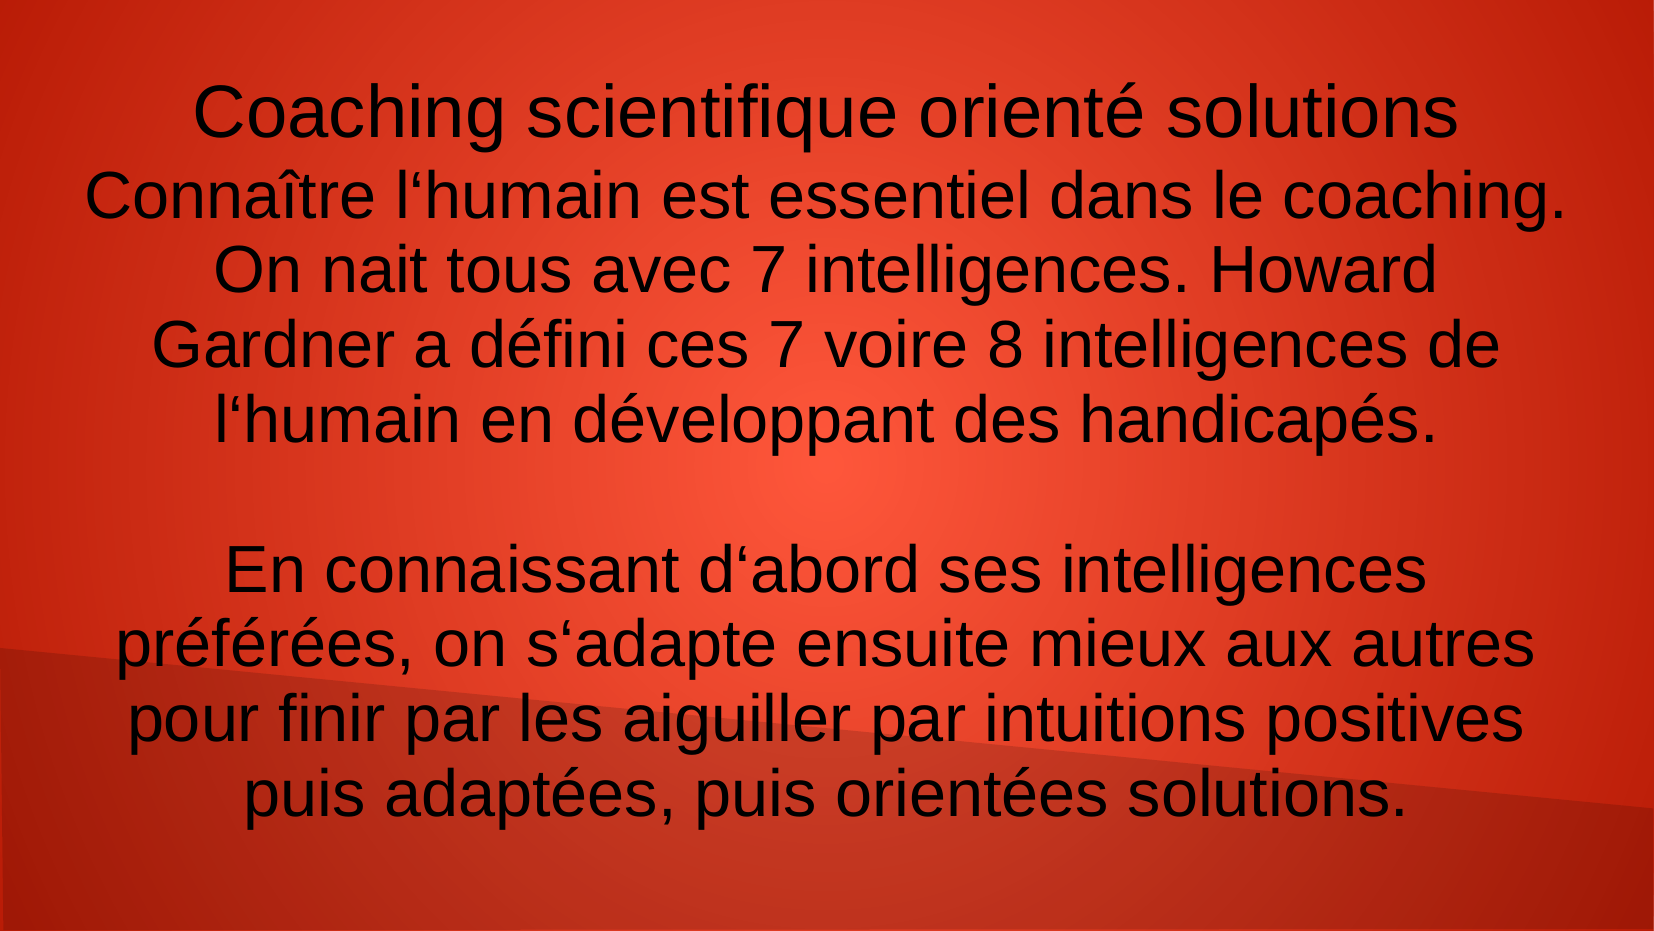

# Coaching scientifique orienté solutions
Connaître l‘humain est essentiel dans le coaching.
On nait tous avec 7 intelligences. Howard Gardner a défini ces 7 voire 8 intelligences de l‘humain en développant des handicapés.
En connaissant d‘abord ses intelligences préférées, on s‘adapte ensuite mieux aux autres pour finir par les aiguiller par intuitions positives puis adaptées, puis orientées solutions.